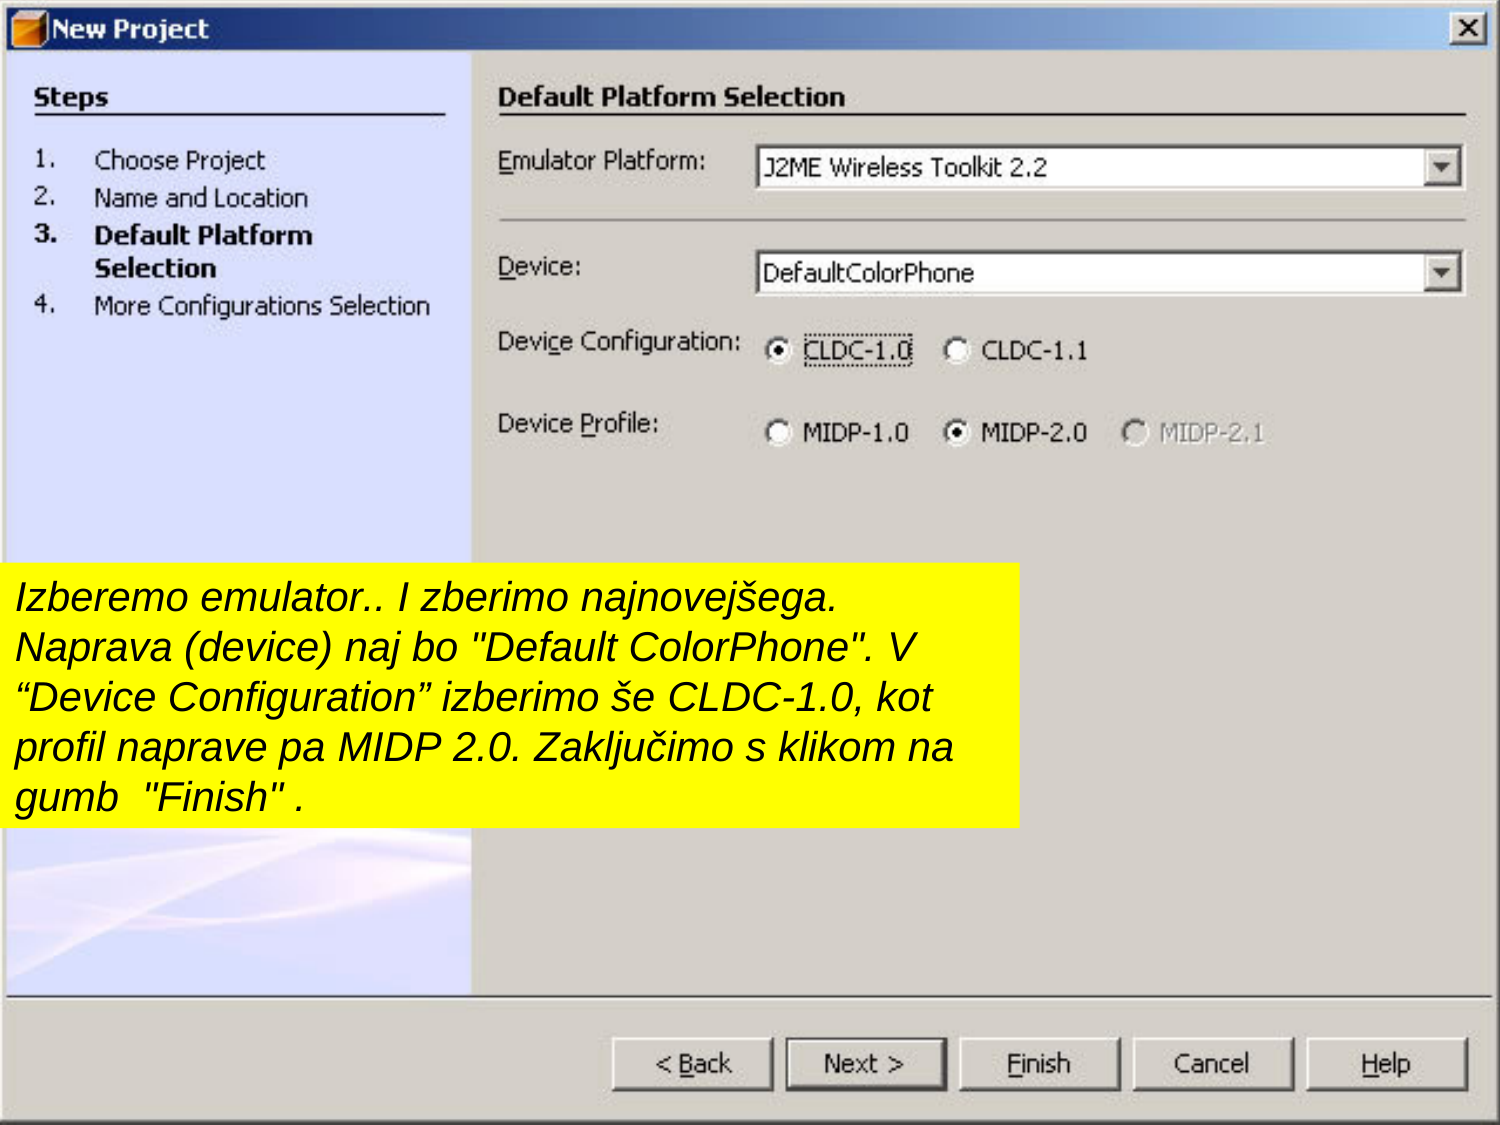

#
Izberemo emulator.. I zberimo najnovejšega. Naprava (device) naj bo "Default ColorPhone". V “Device Configuration” izberimo še CLDC-1.0, kot profil naprave pa MIDP 2.0. Zaključimo s klikom na gumb "Finish" .